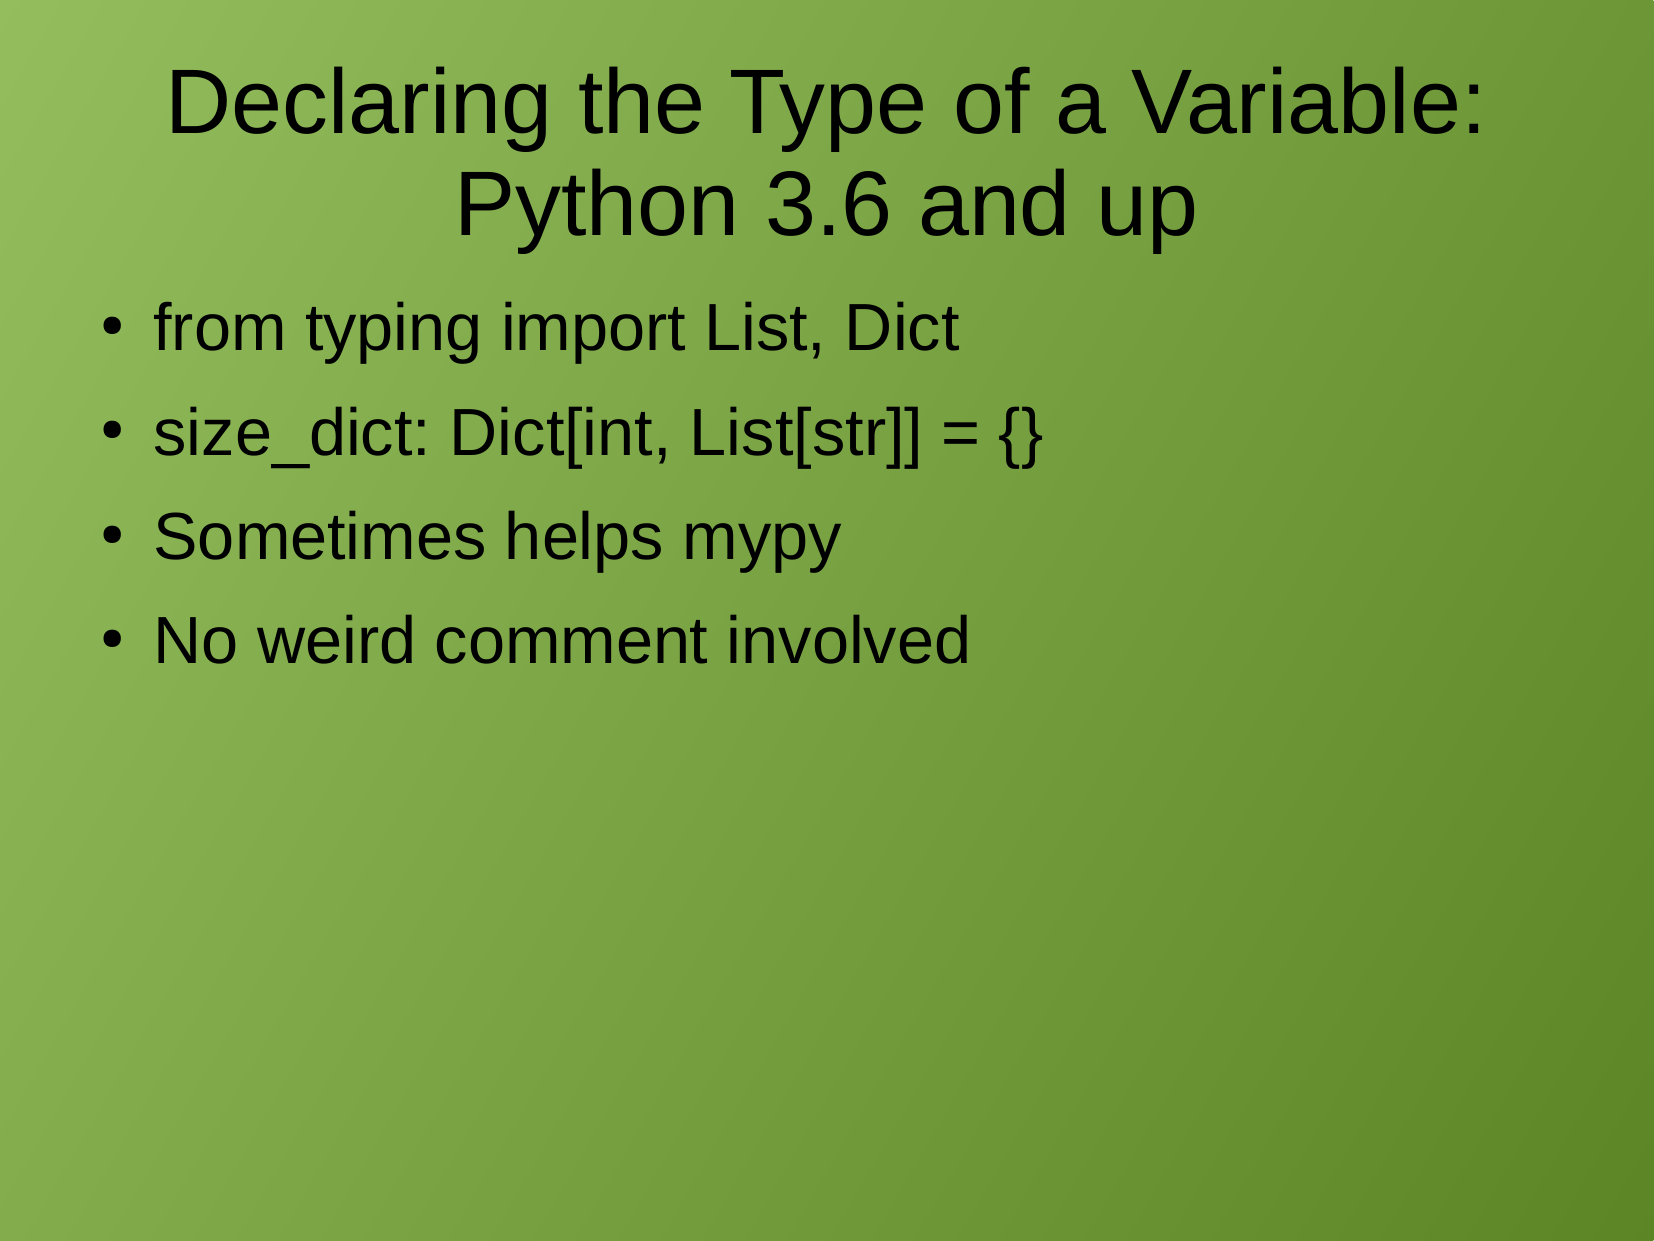

# Declaring the Type of a Variable: Python 3.6 and up
from typing import List, Dict
size_dict: Dict[int, List[str]] = {}
Sometimes helps mypy
No weird comment involved